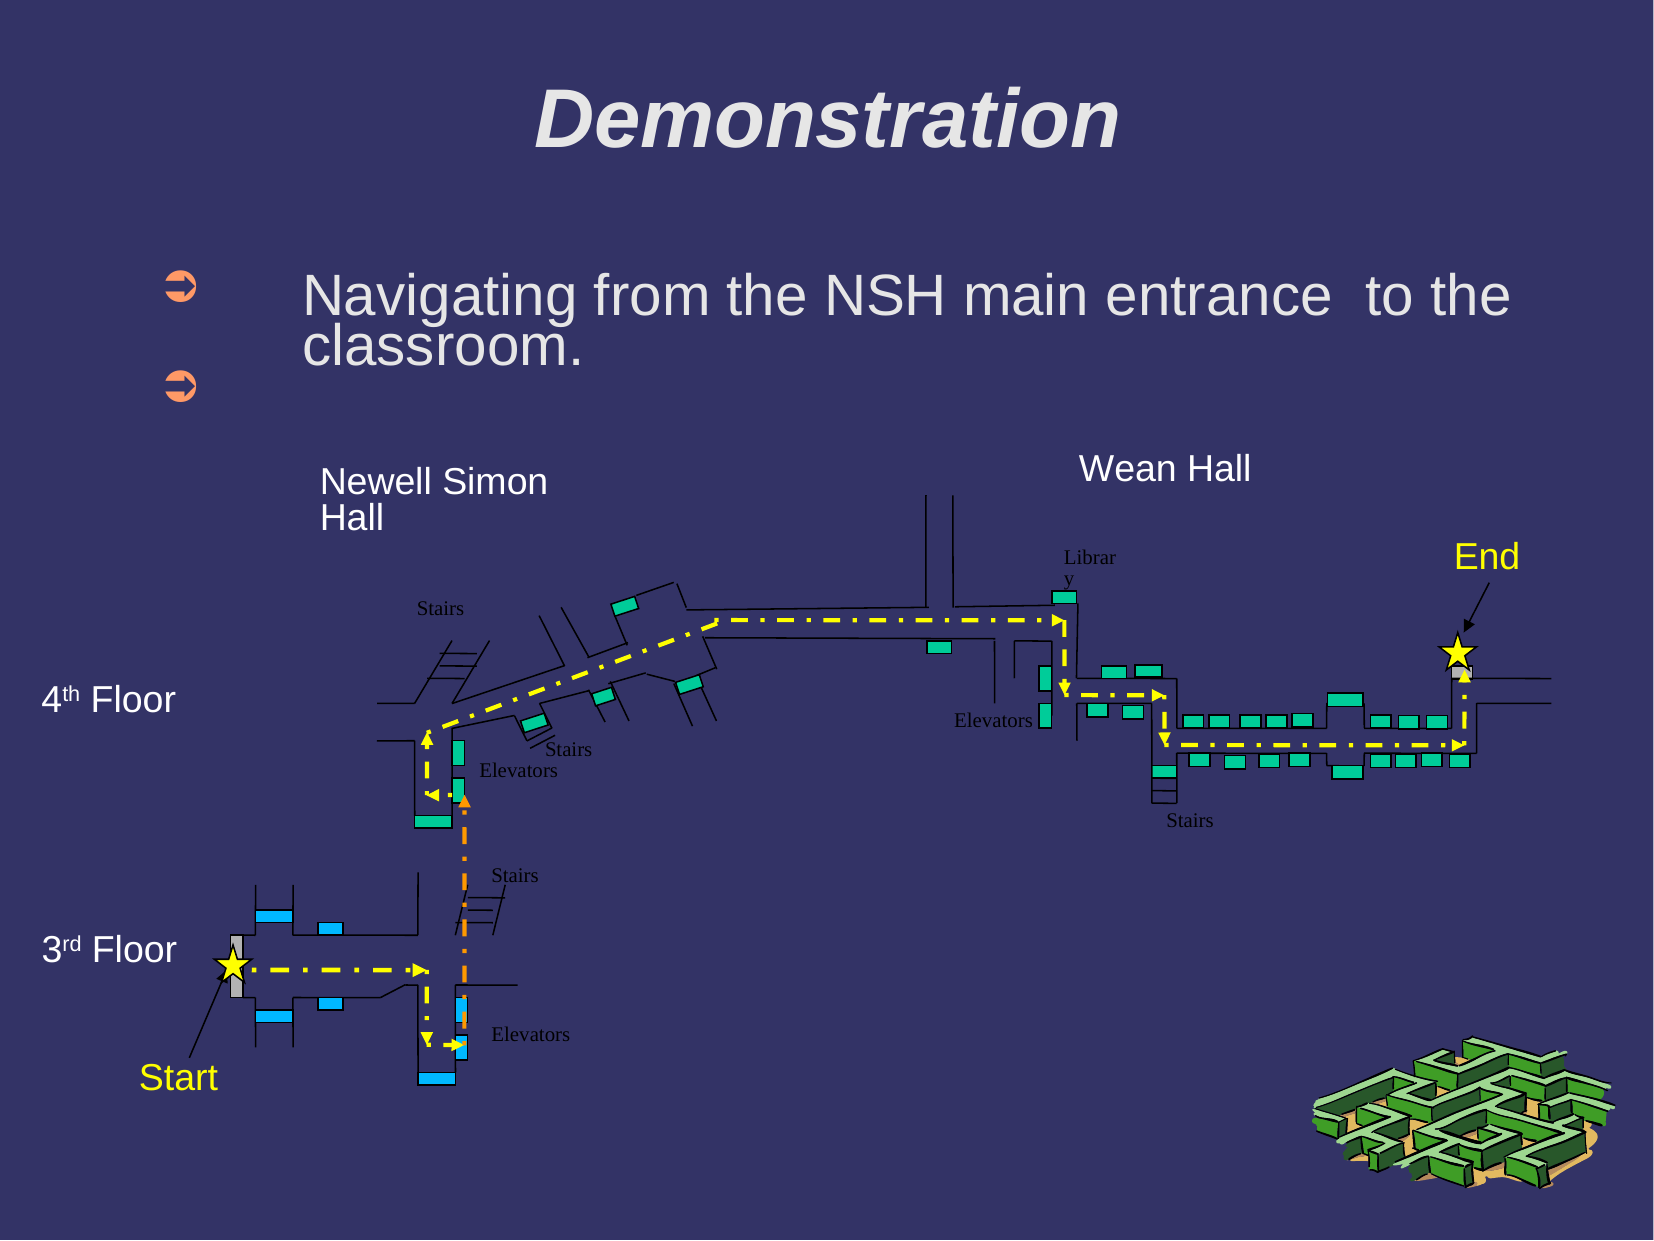

# Demonstration
	Navigating from the NSH main entrance to the classroom.
Wean Hall
Newell Simon Hall
End
Library
Stairs
Elevators
Stairs
Elevators
Stairs
4th Floor
Stairs
Elevators
3rd Floor
Start